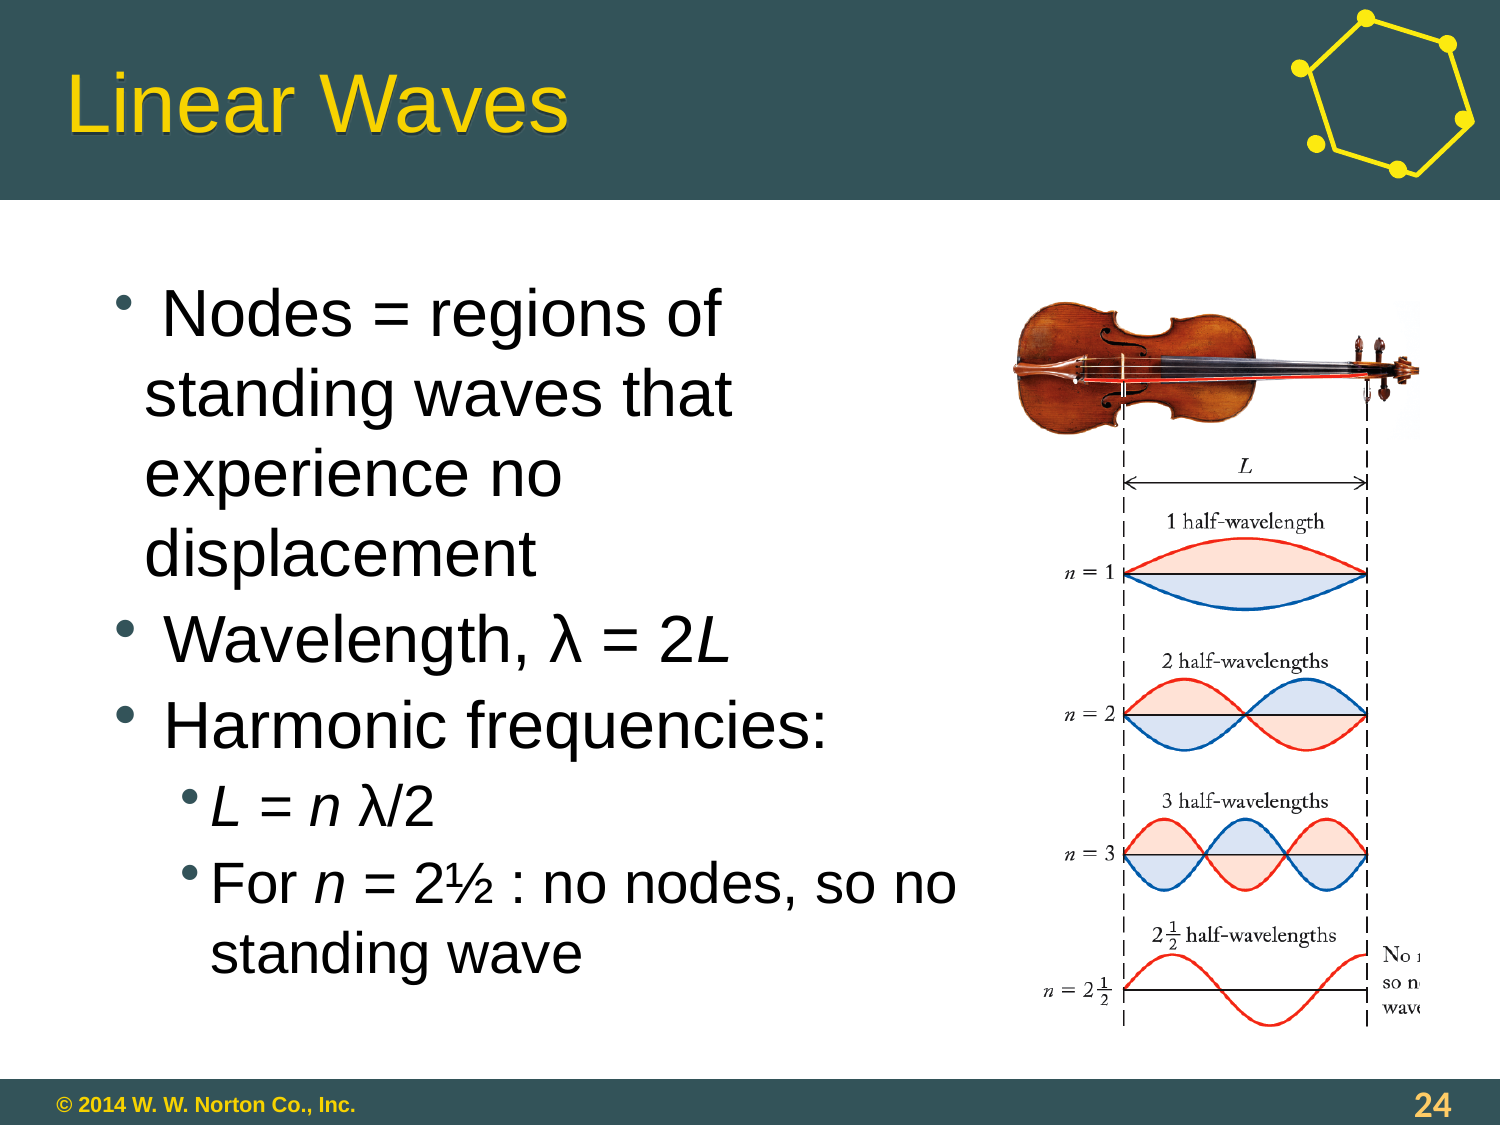

Linear Waves
# Nodes = regions of standing waves that experience no displacement
 Wavelength, λ = 2L
 Harmonic frequencies:
L = n λ/2
For n = 2½ : no nodes, so no standing wave